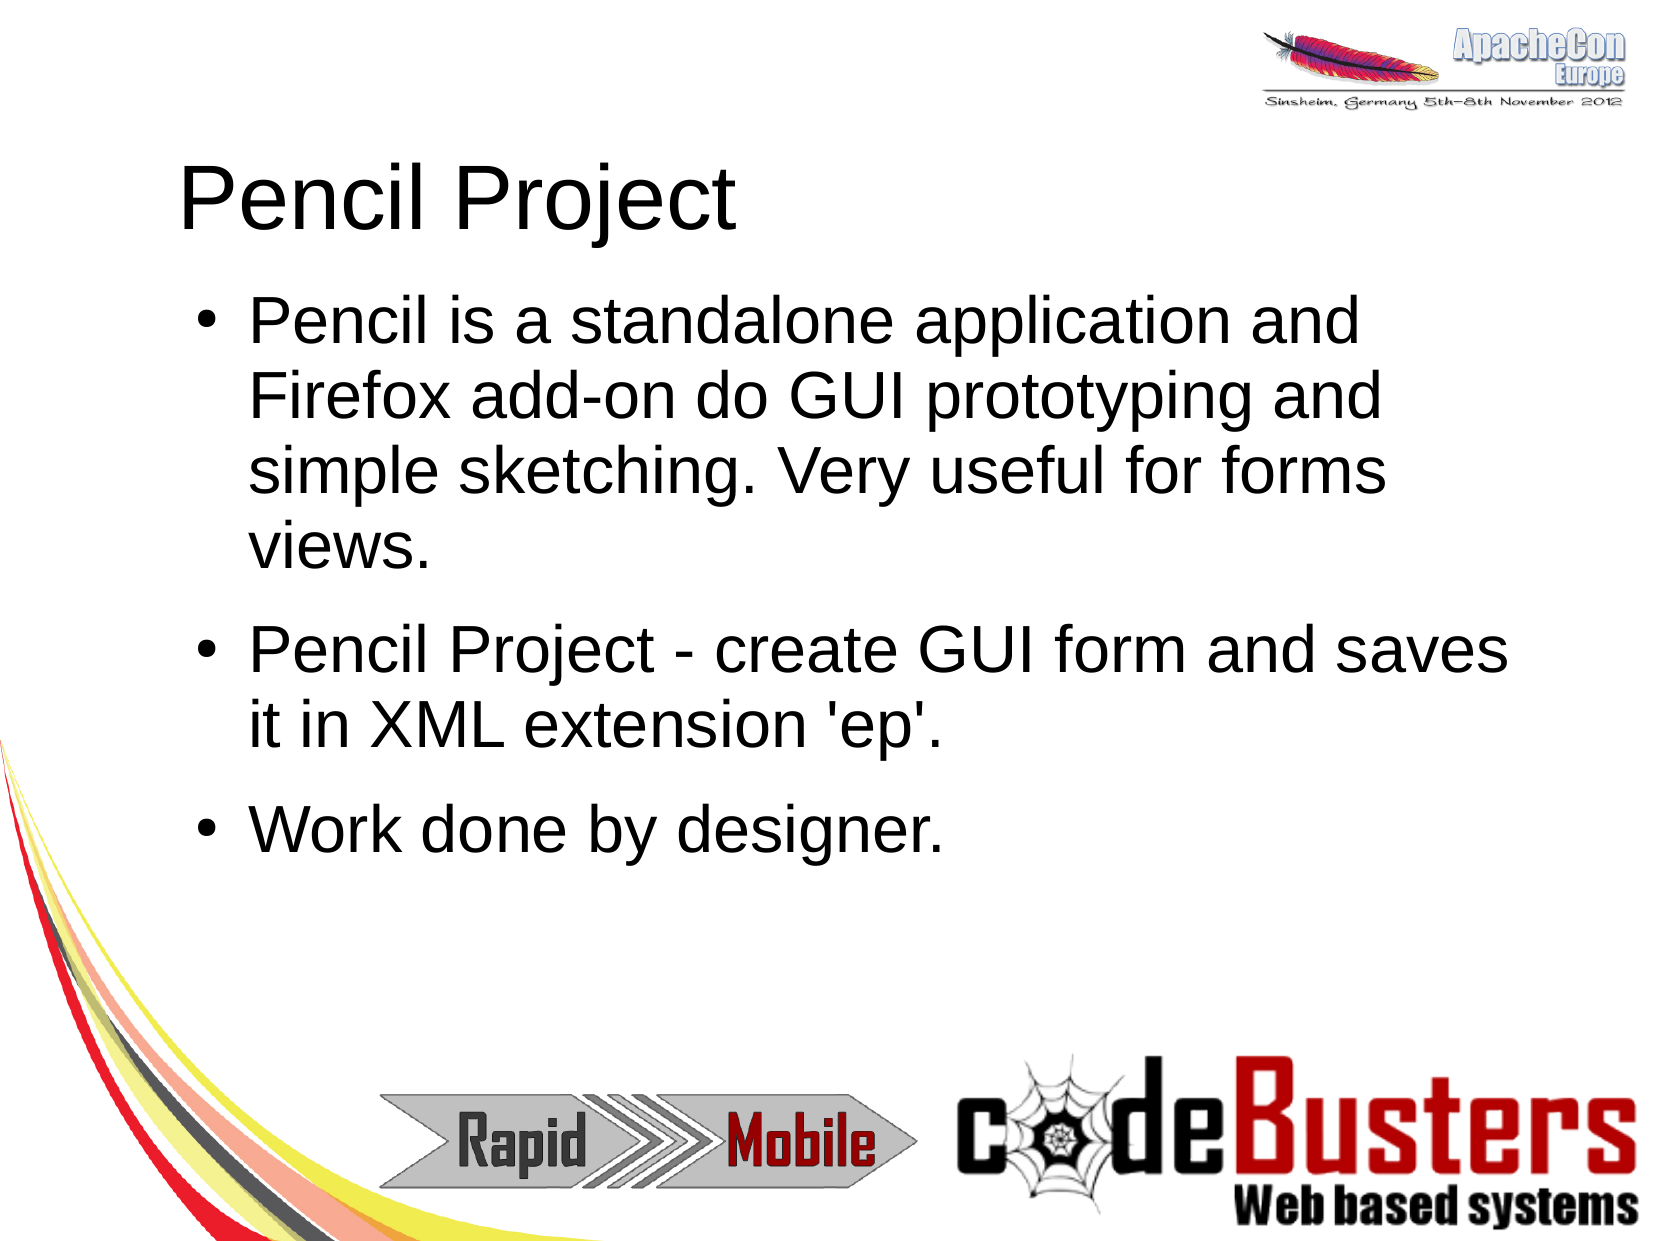

# Pencil Project
Pencil is a standalone application and Firefox add-on do GUI prototyping and simple sketching. Very useful for forms views.
Pencil Project - create GUI form and saves it in XML extension 'ep'.
Work done by designer.